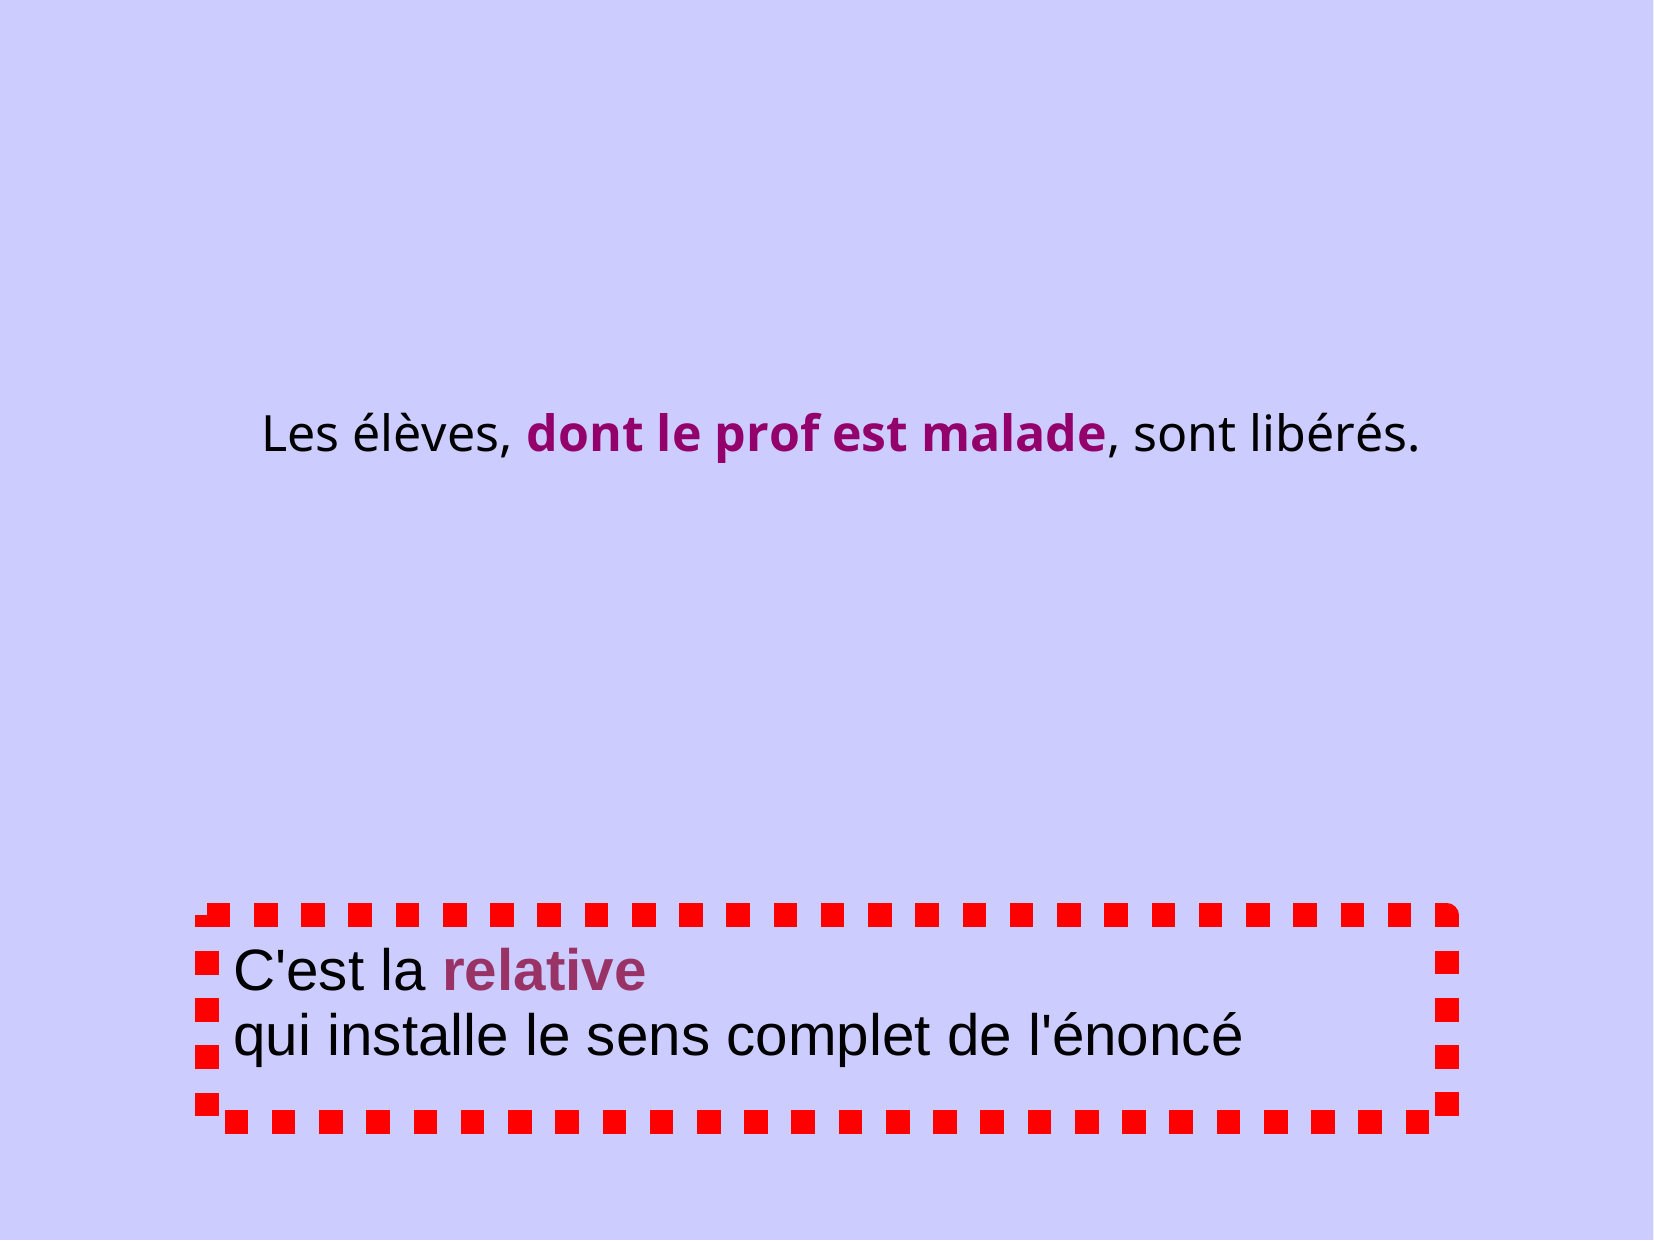

Les élèves, dont le prof est malade, sont libérés.
C'est la relative
qui installe le sens complet de l'énoncé